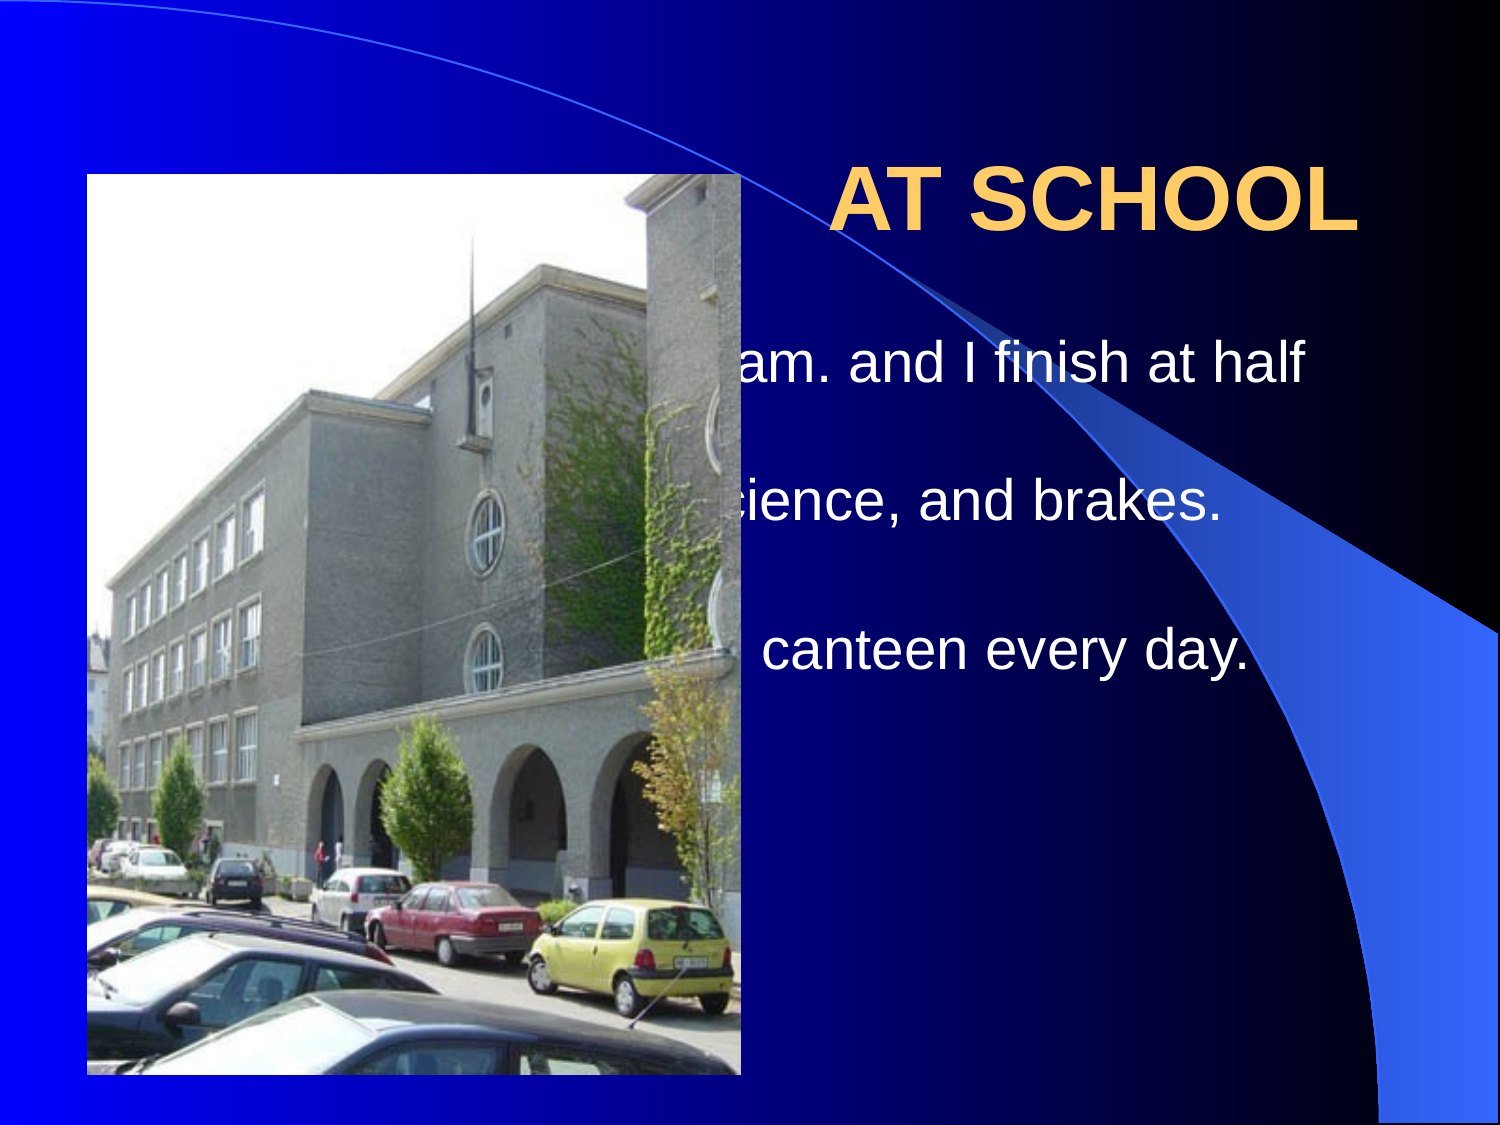

# AT SCHOOL
I always start at 8.30 am. and I finish at half past two.
I like P.E., English, Science, and brakes.
I hate Maths.
I have lunch in school canteen every day.